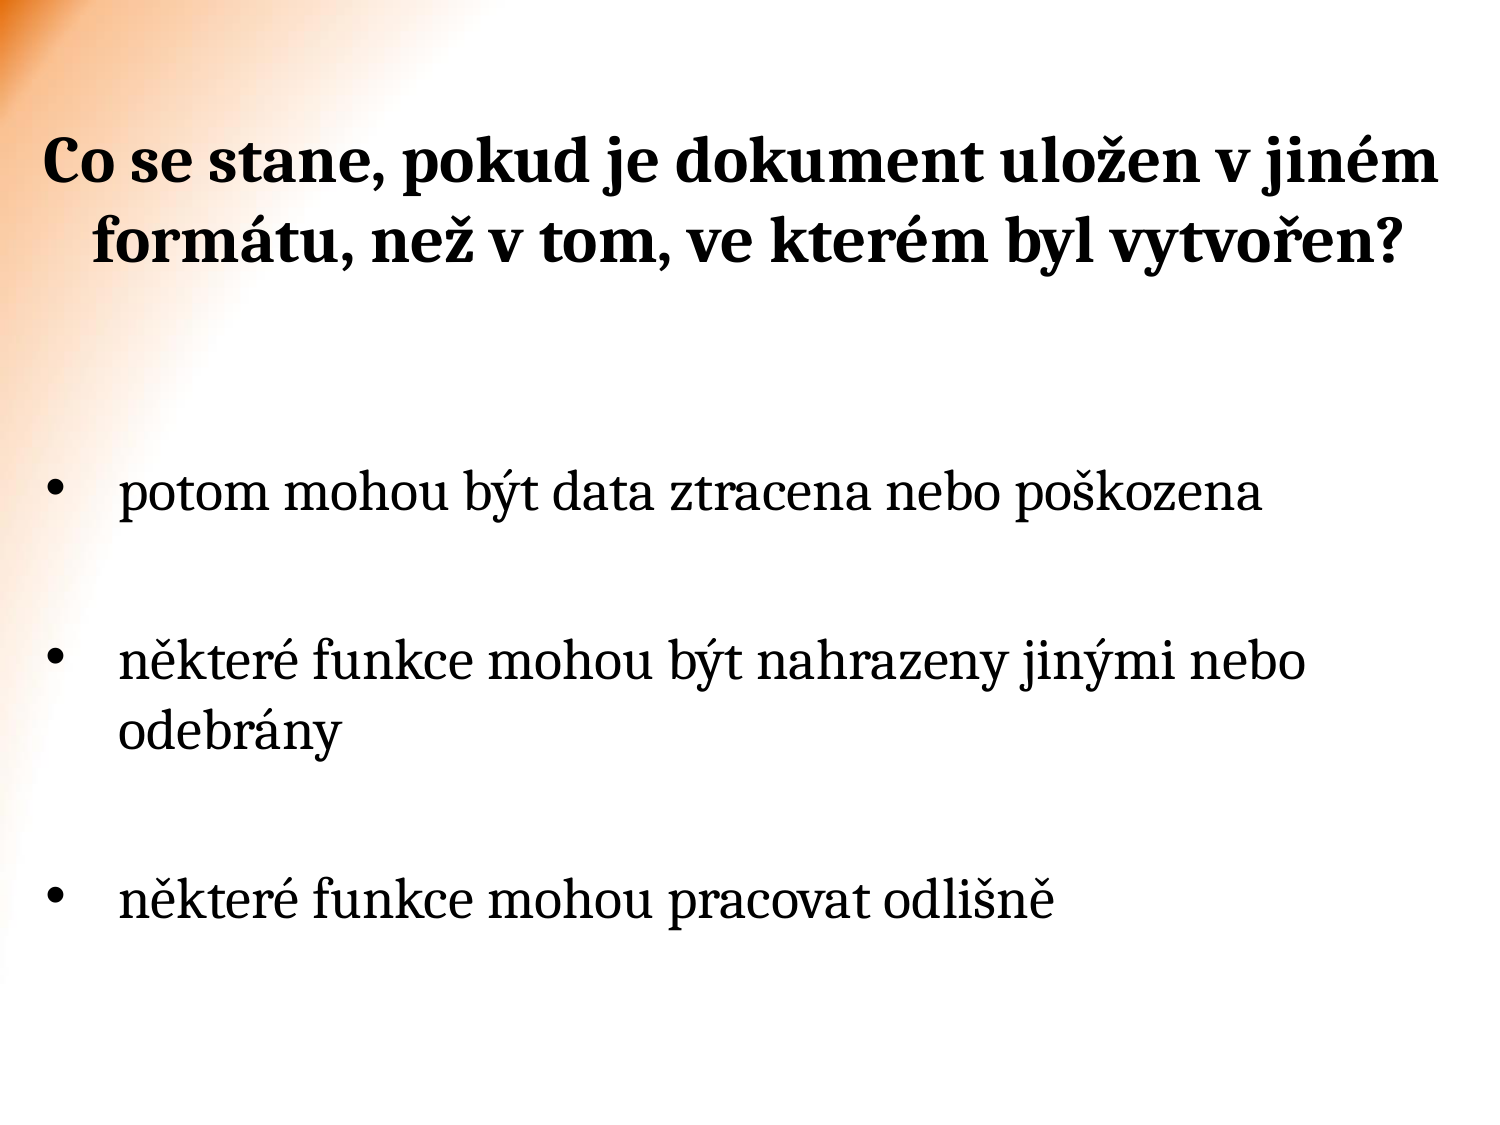

# Co se stane, pokud je dokument uložen v jiném formátu, než v tom, ve kterém byl vytvořen?
potom mohou být data ztracena nebo poškozena
některé funkce mohou být nahrazeny jinými nebo odebrány
některé funkce mohou pracovat odlišně